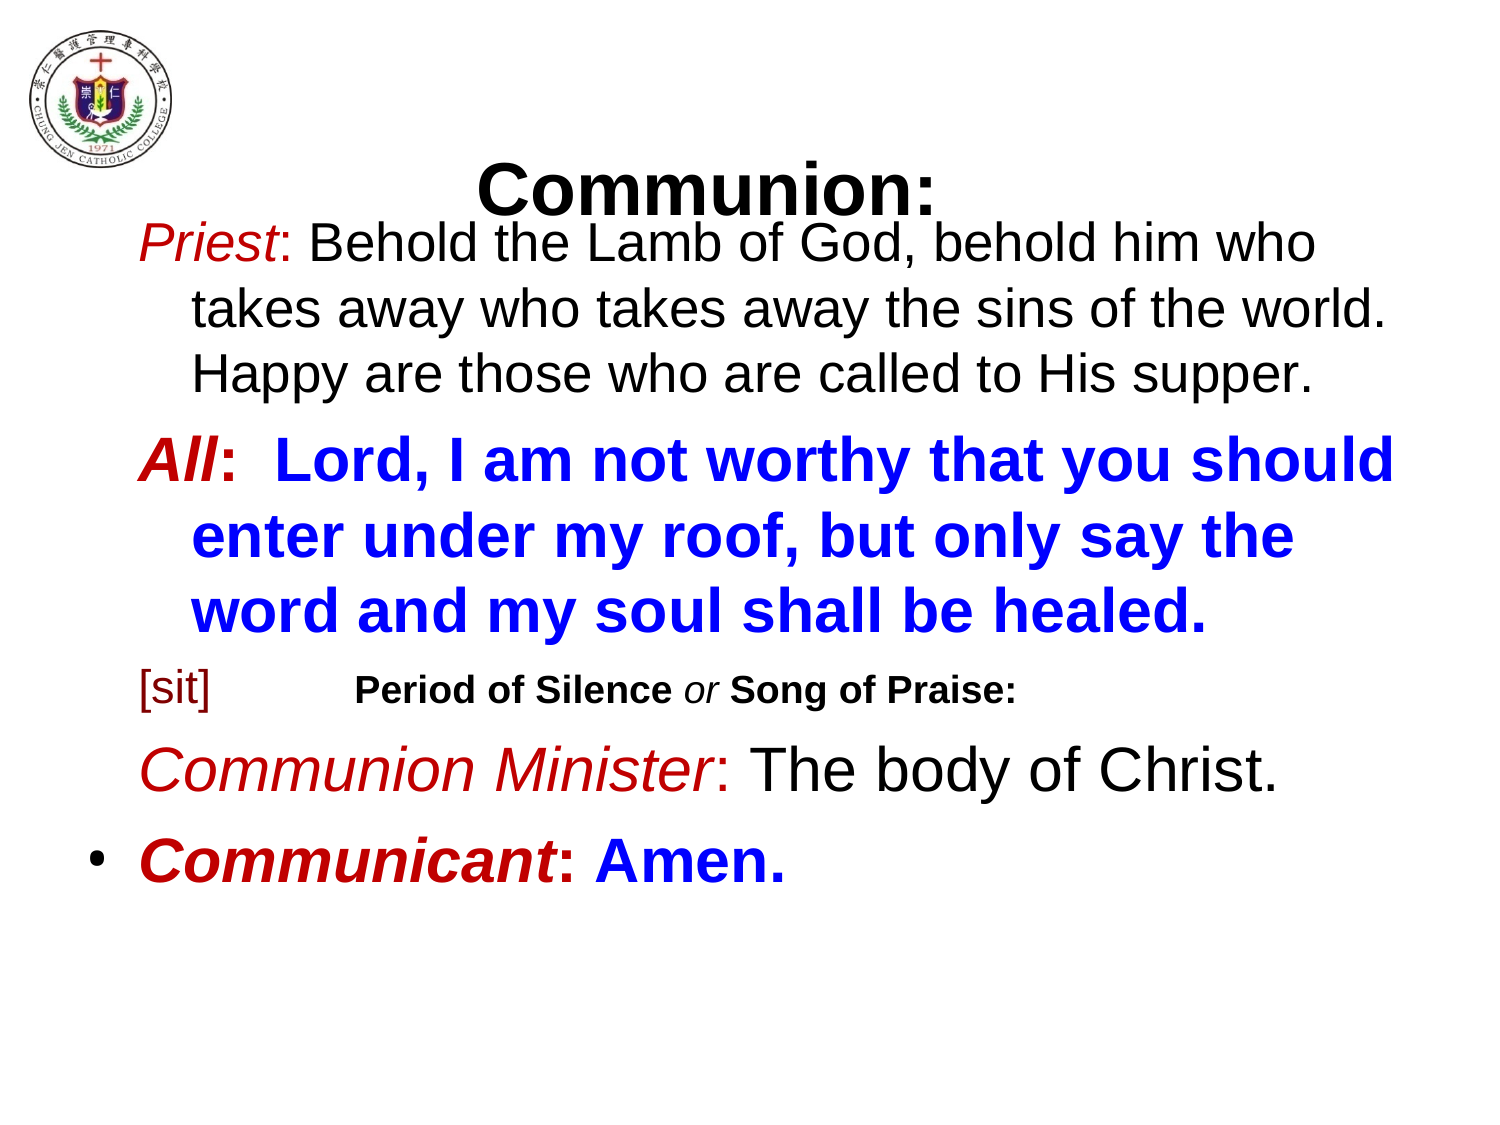

# Communion:
Priest: Behold the Lamb of God, behold him who takes away who takes away the sins of the world. Happy are those who are called to His supper.
All: Lord, I am not worthy that you should enter under my roof, but only say the word and my soul shall be healed.
[sit] Period of Silence or Song of Praise:
Communion Minister: The body of Christ.
Communicant: Amen.